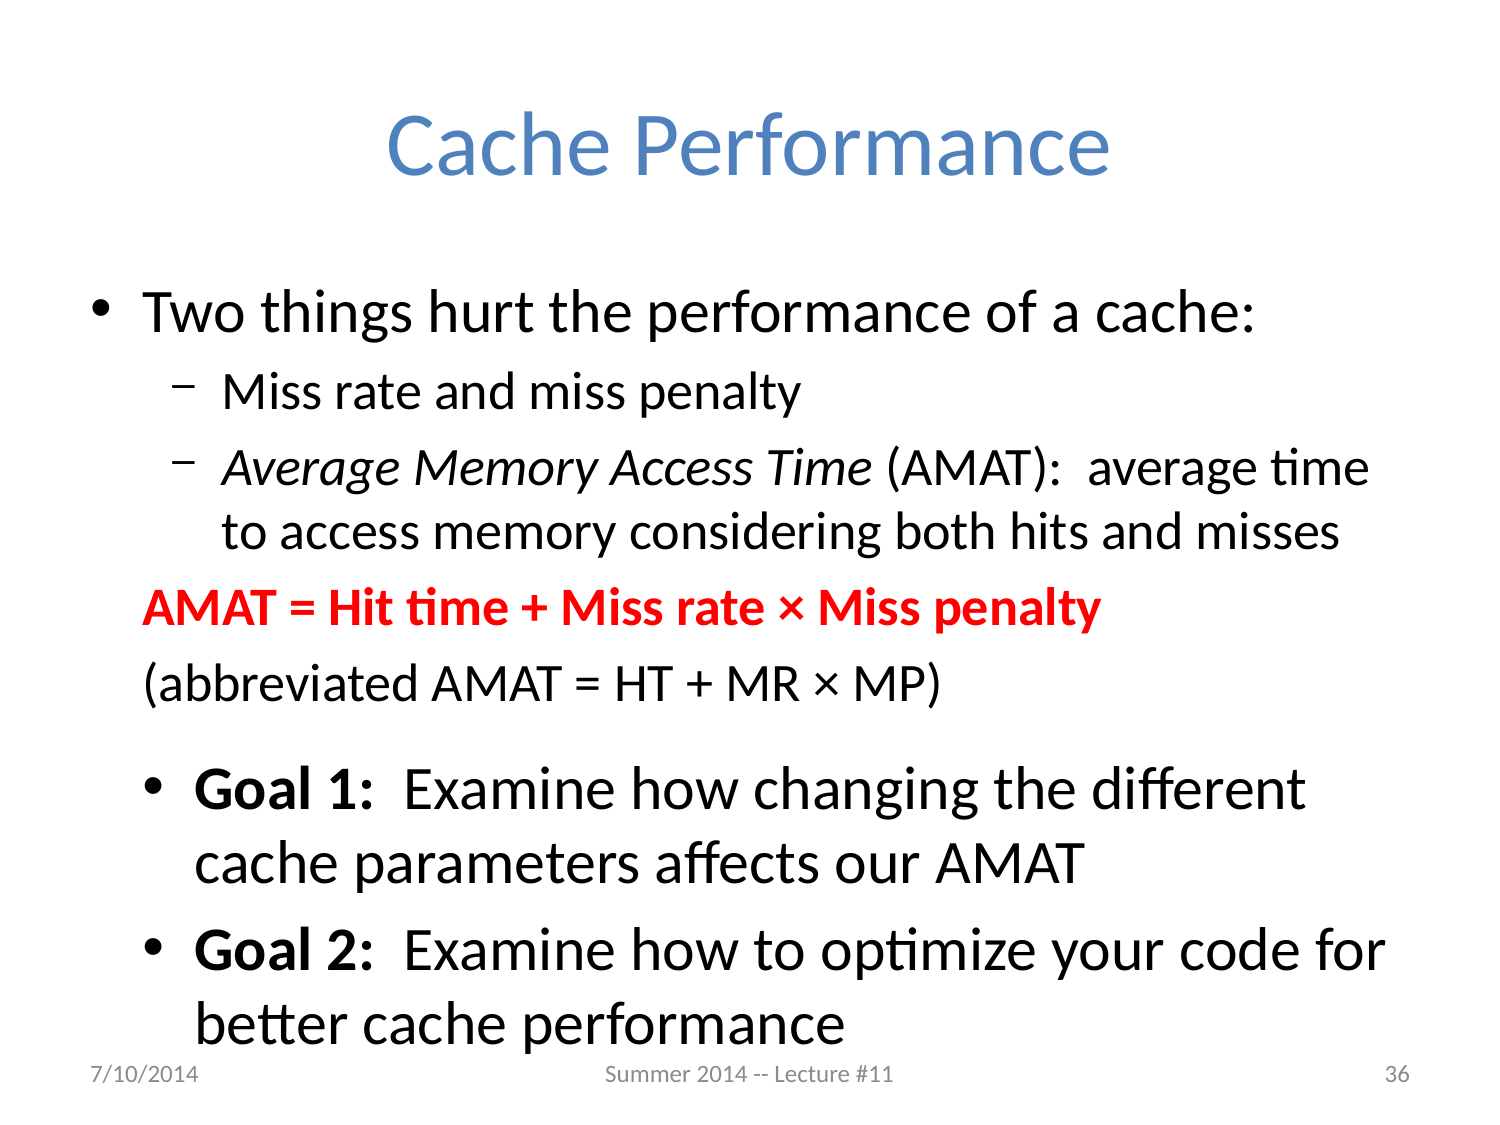

# Cache Performance
Two things hurt the performance of a cache:
Miss rate and miss penalty
Average Memory Access Time (AMAT): average time to access memory considering both hits and misses
		AMAT = Hit time + Miss rate × Miss penalty
		(abbreviated AMAT = HT + MR × MP)
Goal 1: Examine how changing the different cache parameters affects our AMAT
Goal 2: Examine how to optimize your code for better cache performance
7/10/2014
Summer 2014 -- Lecture #11